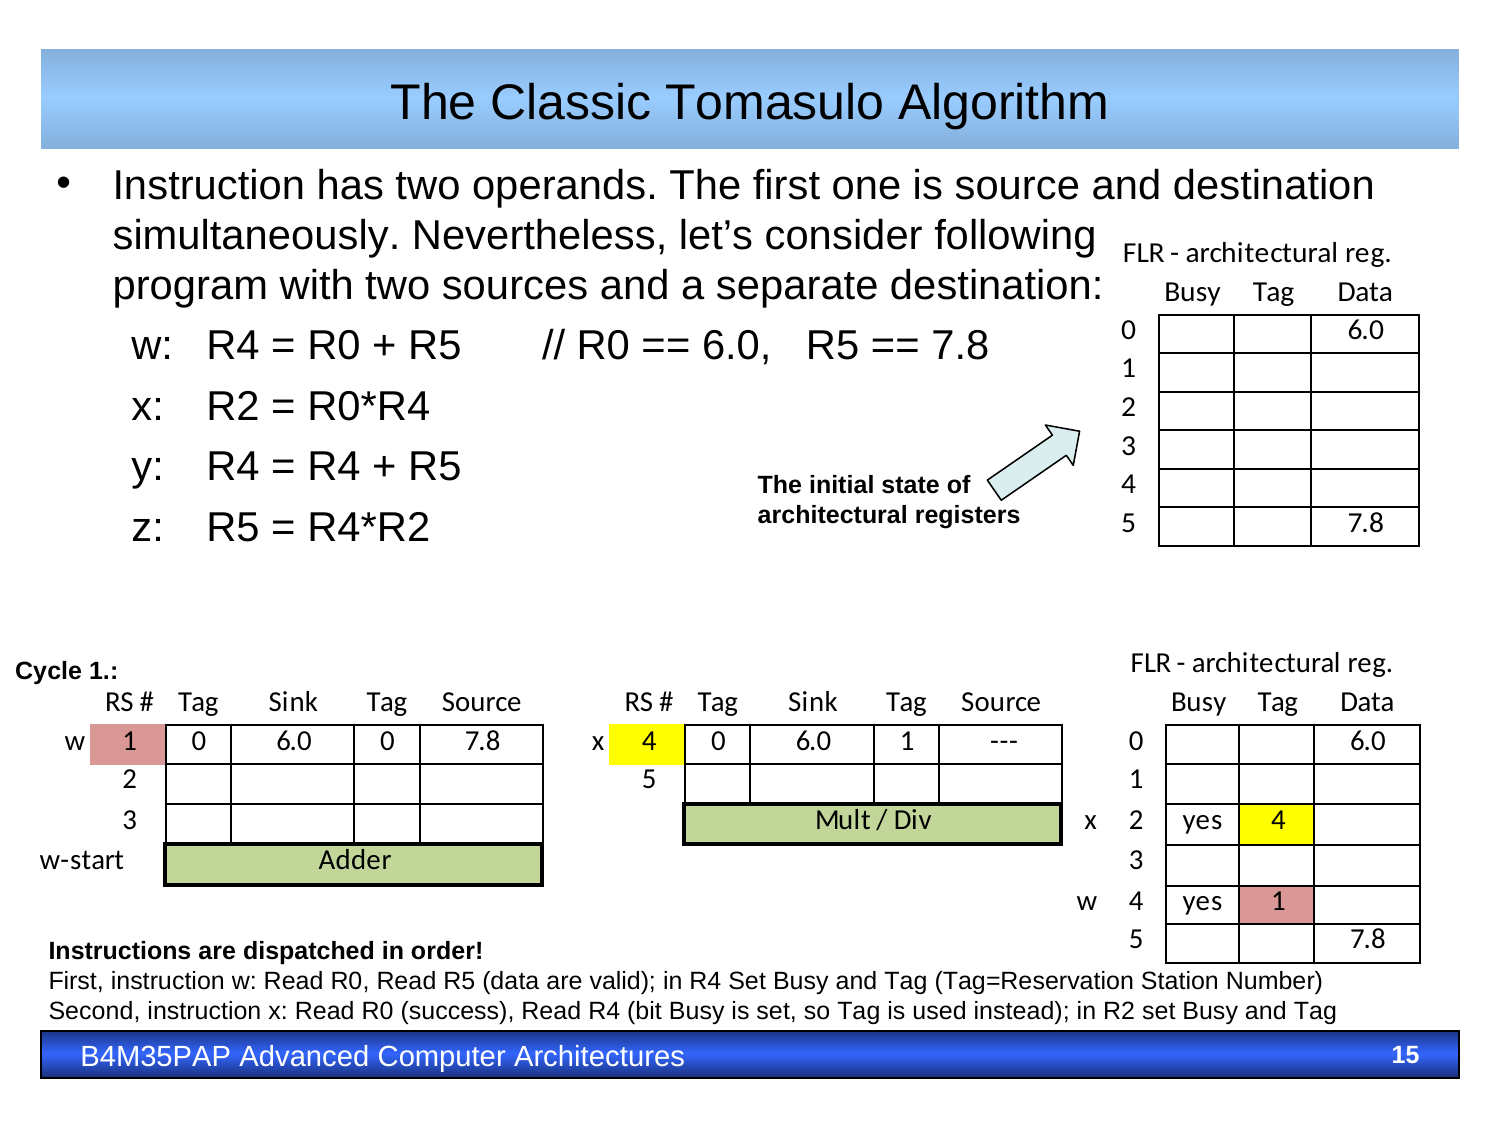

# The Classic Tomasulo Algorithm
Instruction has two operands. The first one is source and destination simultaneously. Nevertheless, let’s consider following
program with two sources and a separate destination:
w: 	R4 = R0 + R5 // R0 == 6.0, R5 == 7.8
x: 	R2 = R0*R4
y: 		R4 = R4 + R5
z:		R5 = R4*R2
The initial state of architectural registers
Cycle 1.:
Instructions are dispatched in order!
First, instruction w: Read R0, Read R5 (data are valid); in R4 Set Busy and Tag (Tag=Reservation Station Number)
Second, instruction x: Read R0 (success), Read R4 (bit Busy is set, so Tag is used instead); in R2 set Busy and Tag